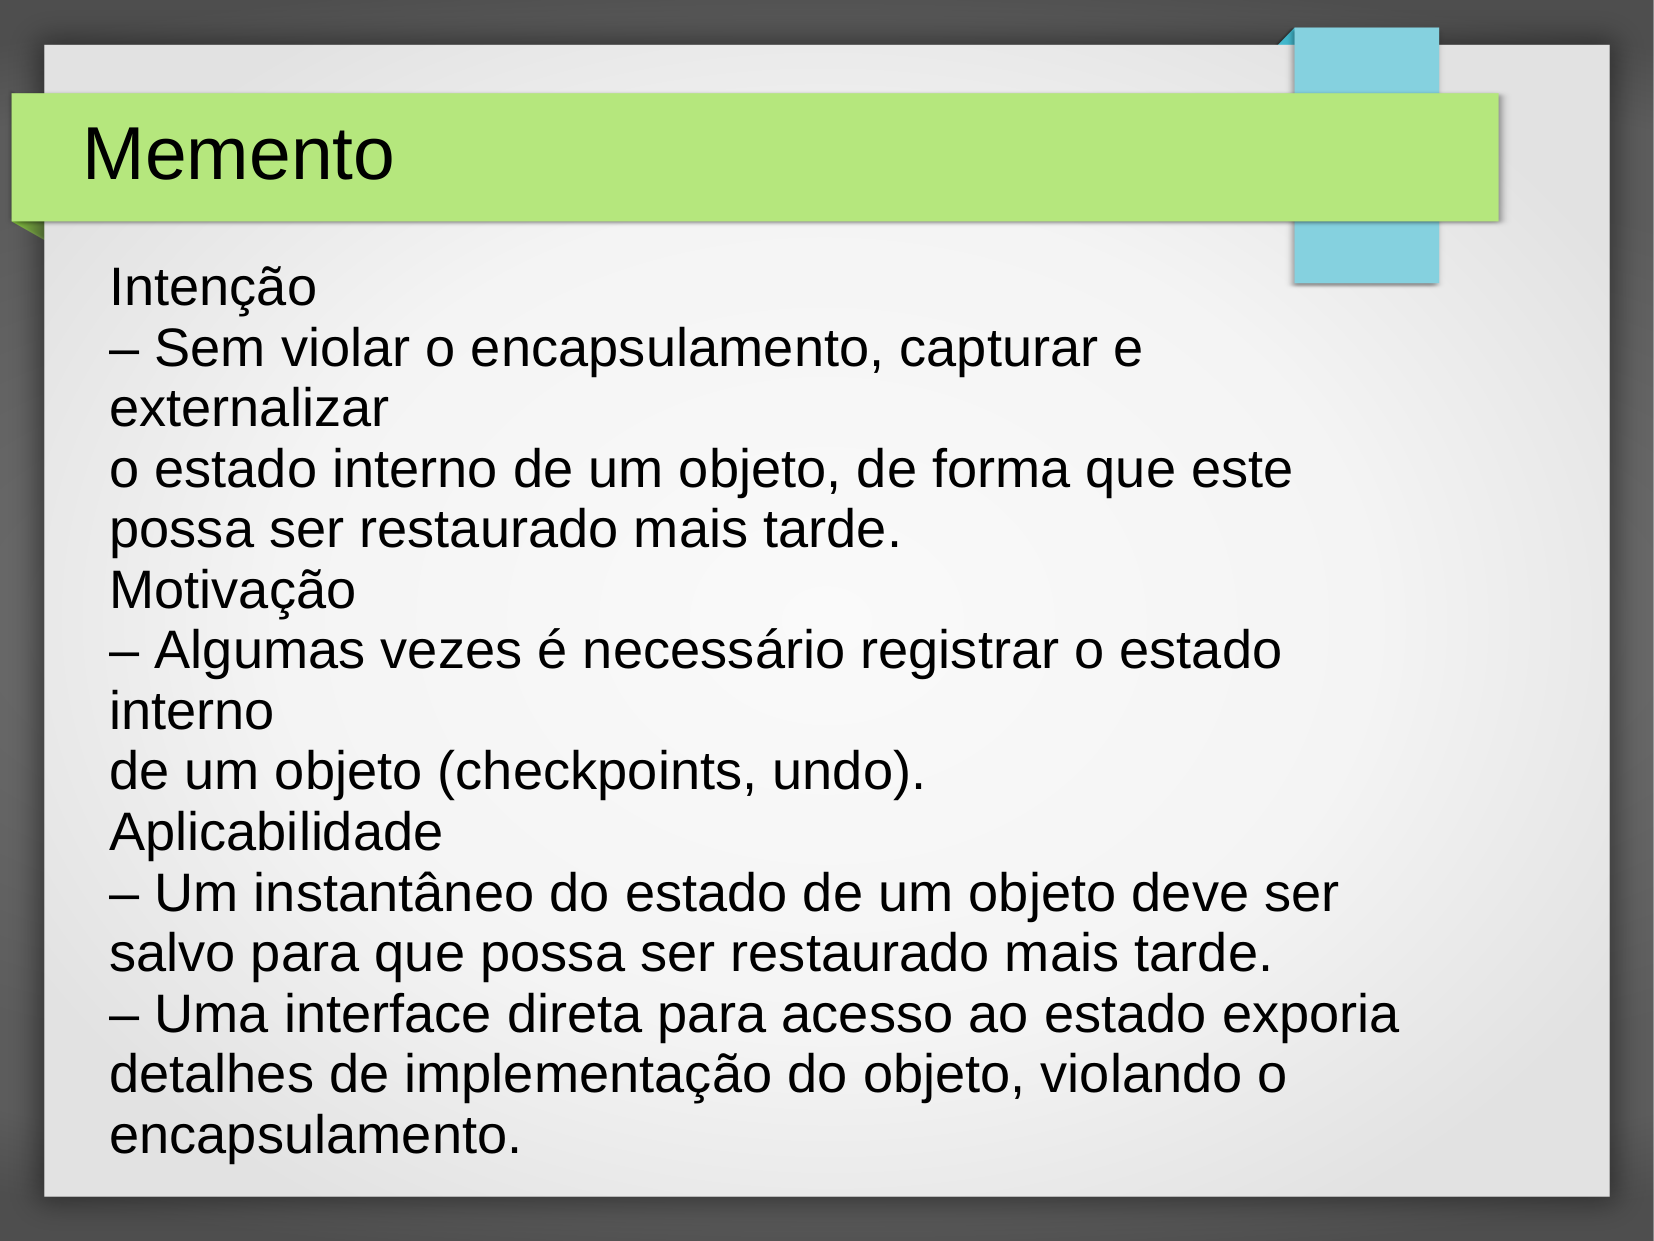

# Memento
Intenção
– Sem violar o encapsulamento, capturar e externalizar
o estado interno de um objeto, de forma que este
possa ser restaurado mais tarde.
Motivação
– Algumas vezes é necessário registrar o estado interno
de um objeto (checkpoints, undo).
Aplicabilidade
– Um instantâneo do estado de um objeto deve ser
salvo para que possa ser restaurado mais tarde.
– Uma interface direta para acesso ao estado exporia
detalhes de implementação do objeto, violando o
encapsulamento.